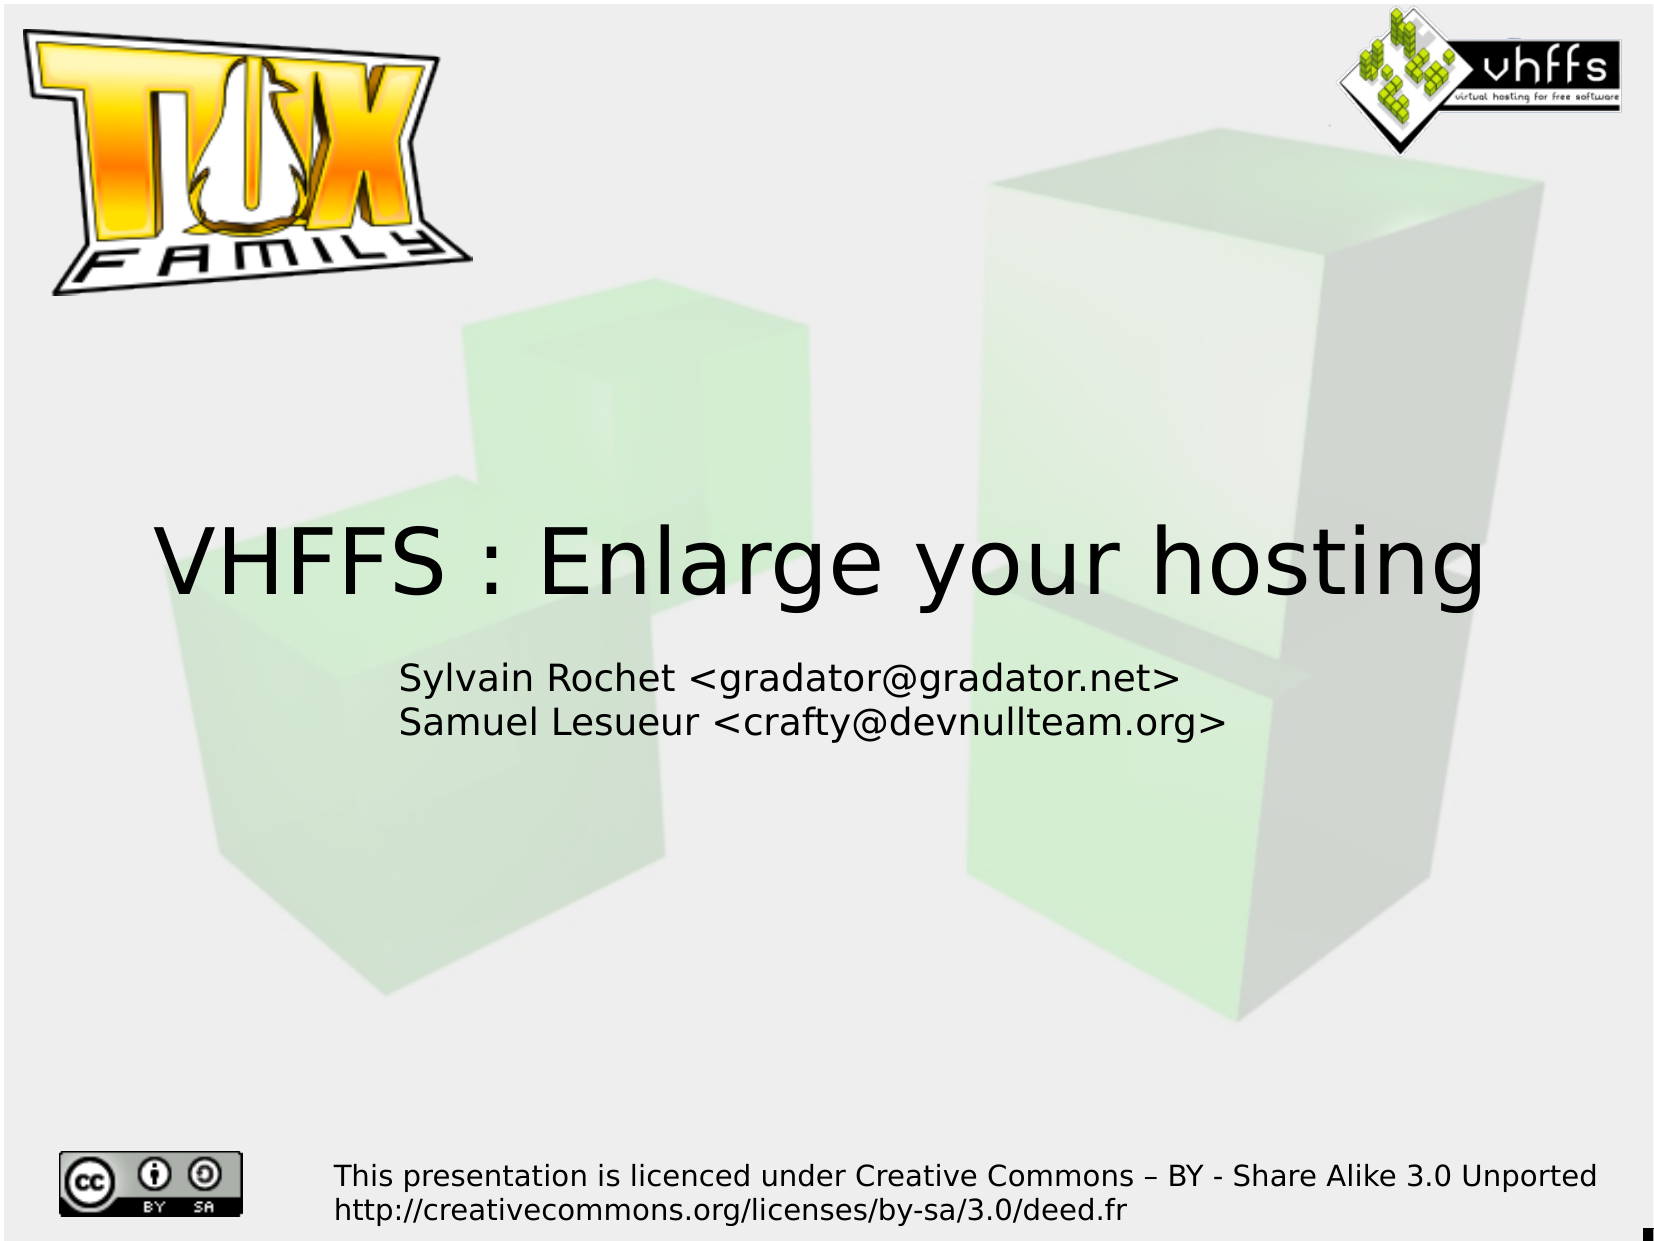

VHFFS : Enlarge your hosting
Sylvain Rochet <gradator@gradator.net>
Samuel Lesueur <crafty@devnullteam.org>
This presentation is licenced under Creative Commons – BY - Share Alike 3.0 Unported
http://creativecommons.org/licenses/by-sa/3.0/deed.fr